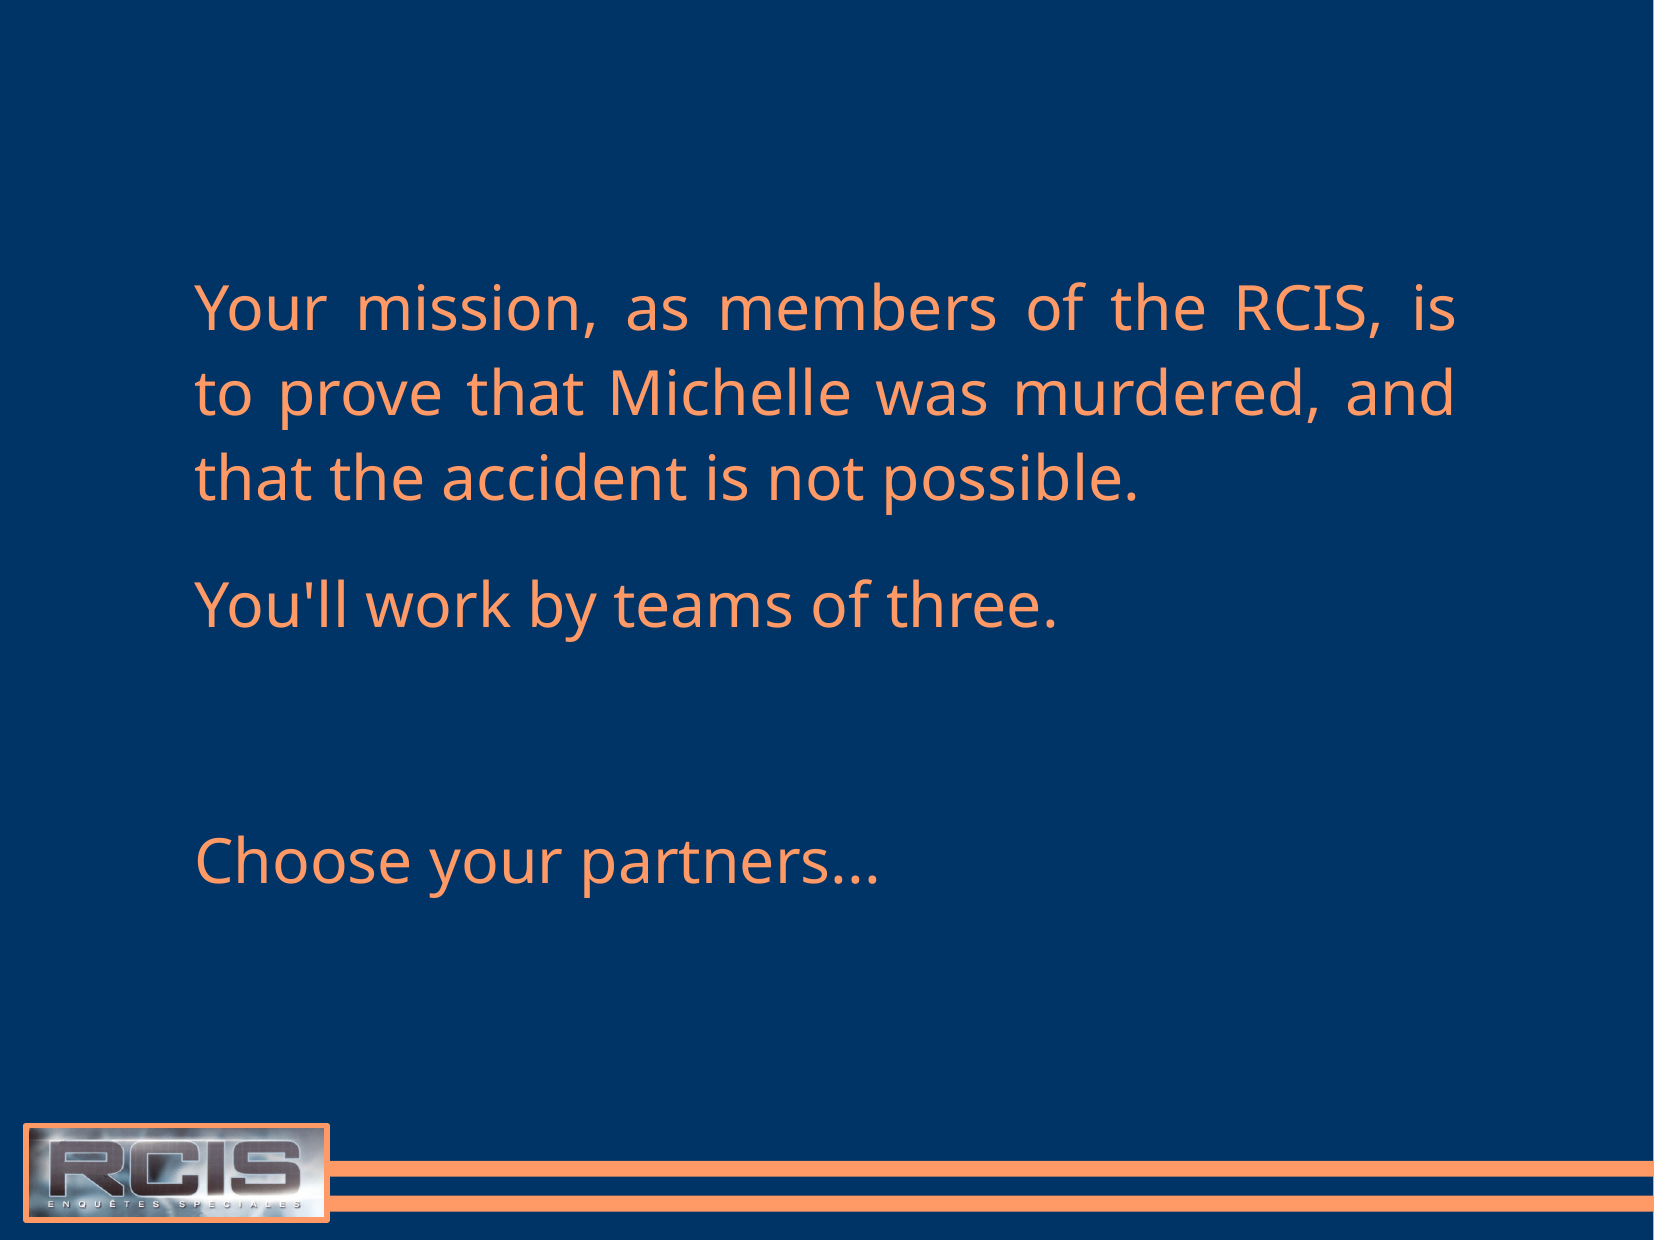

Your mission, as members of the RCIS, is to prove that Michelle was murdered, and that the accident is not possible.
You'll work by teams of three.
Choose your partners...